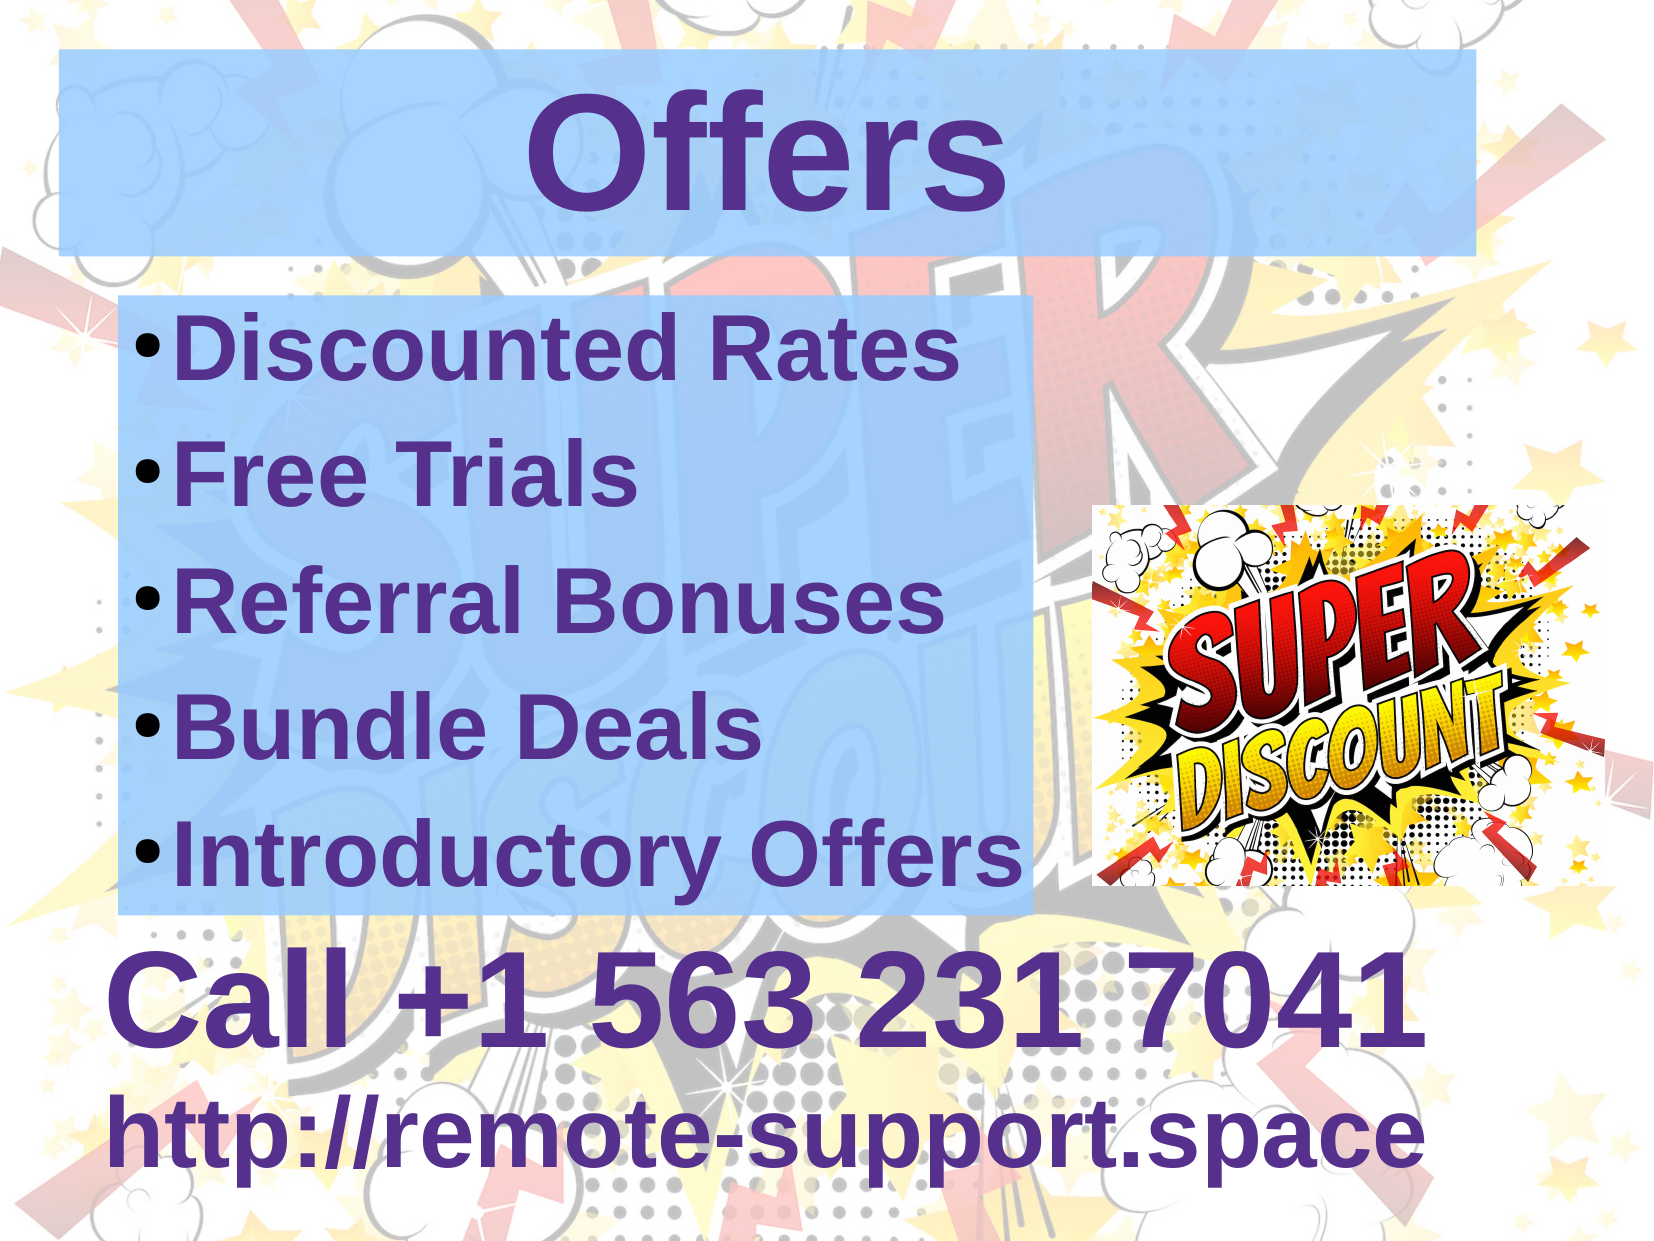

# Offers
Discounted Rates
Free Trials
Referral Bonuses
Bundle Deals
Introductory Offers
Call +1 563 231 7041
http://remote-support.space